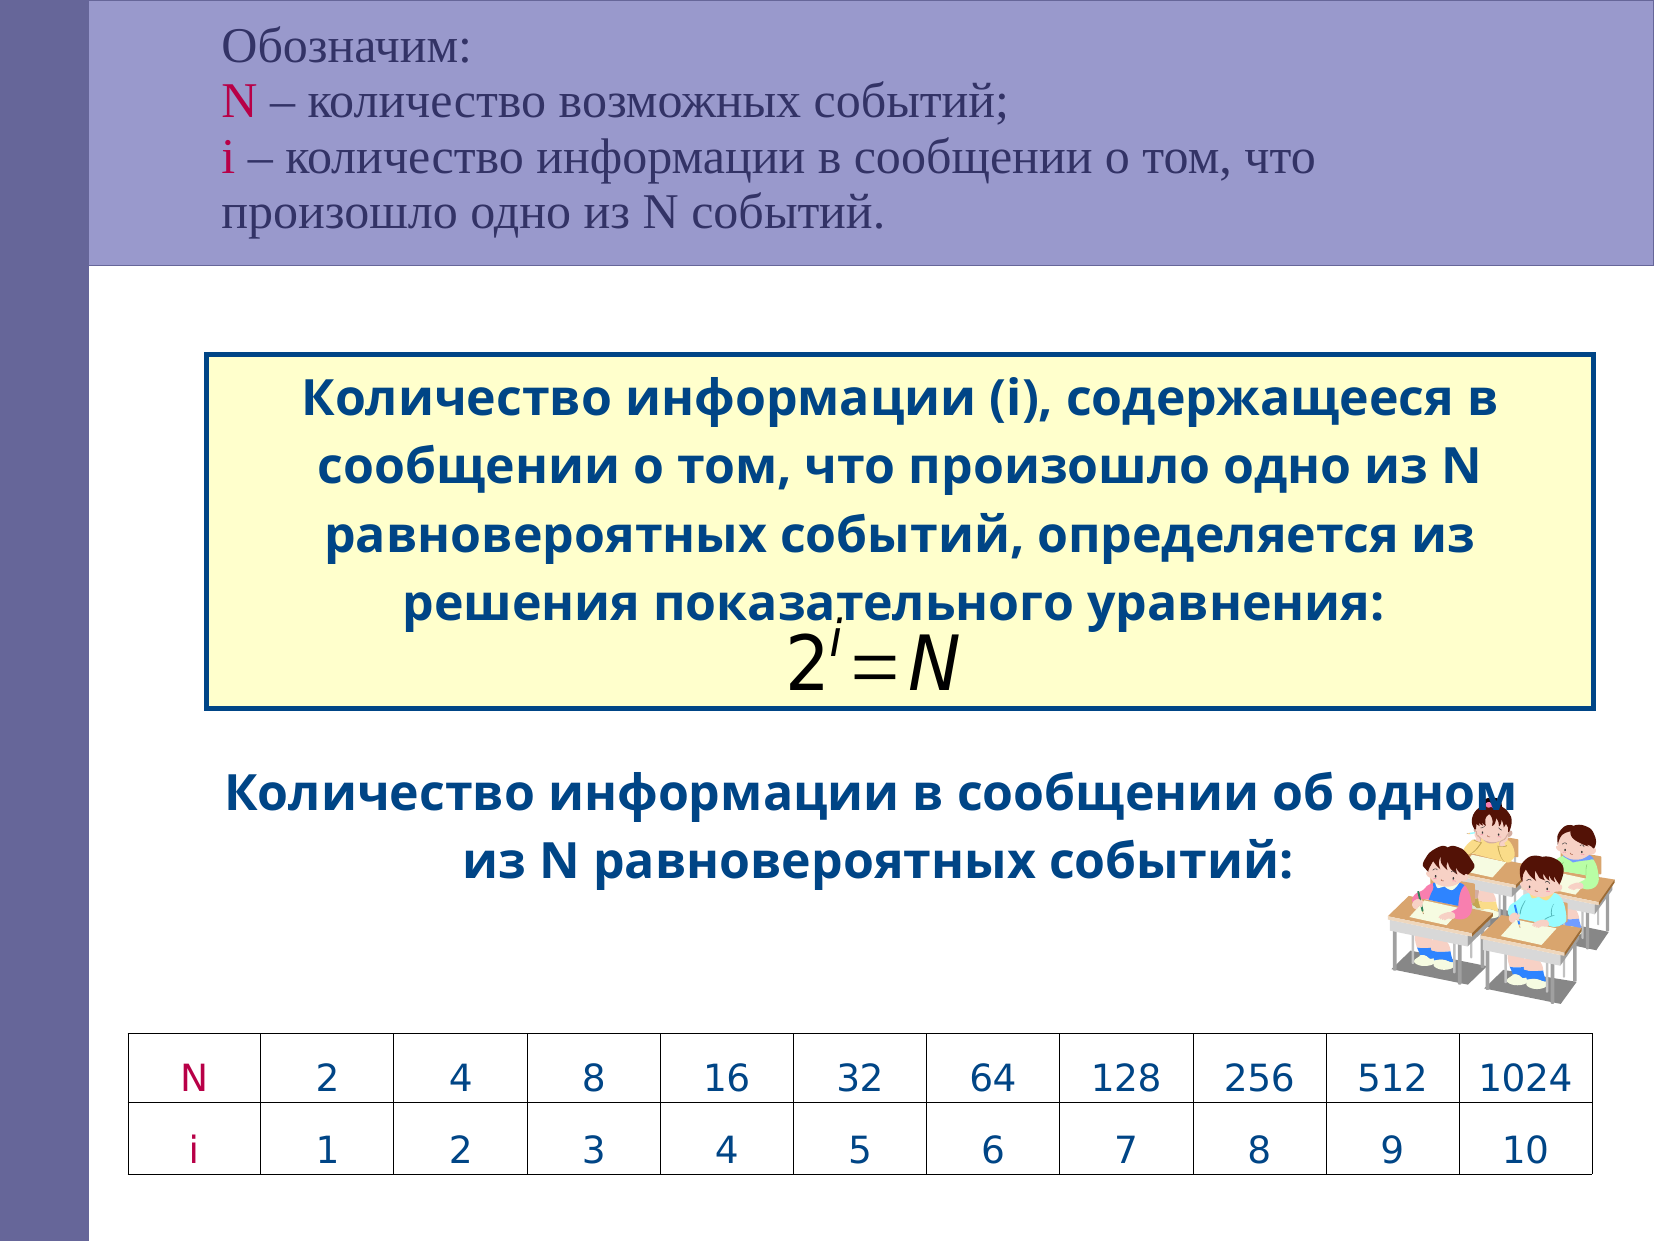

Обозначим:
N – количество возможных событий;
i – количество информации в сообщении о том, что произошло одно из N событий.
Количество информации (i), содержащееся в сообщении о том, что произошло одно из N равновероятных событий, определяется из решения показательного уравнения:
Количество информации в сообщении об одном
из N равновероятных событий: